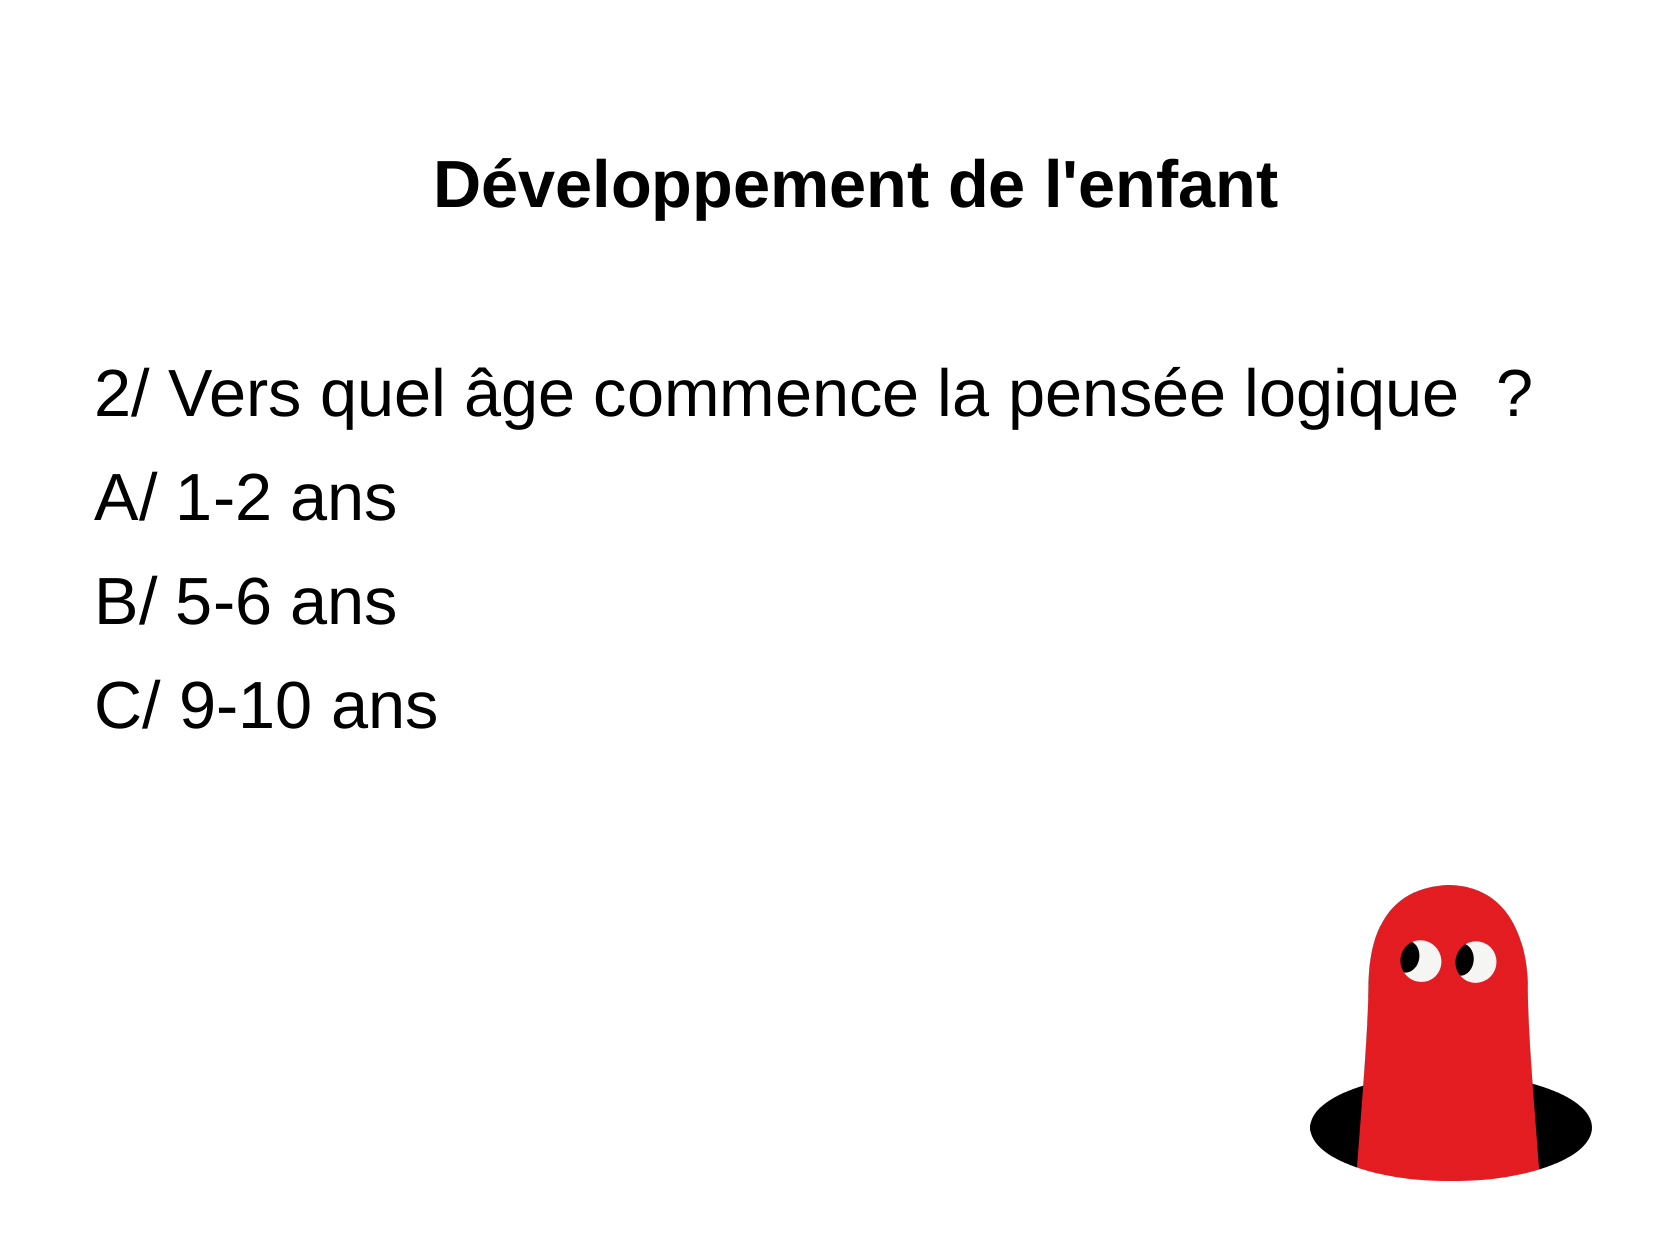

# Développement de l'enfant
2/ Vers quel âge commence la pensée logique  ?
A/ 1-2 ans
B/ 5-6 ans
C/ 9-10 ans